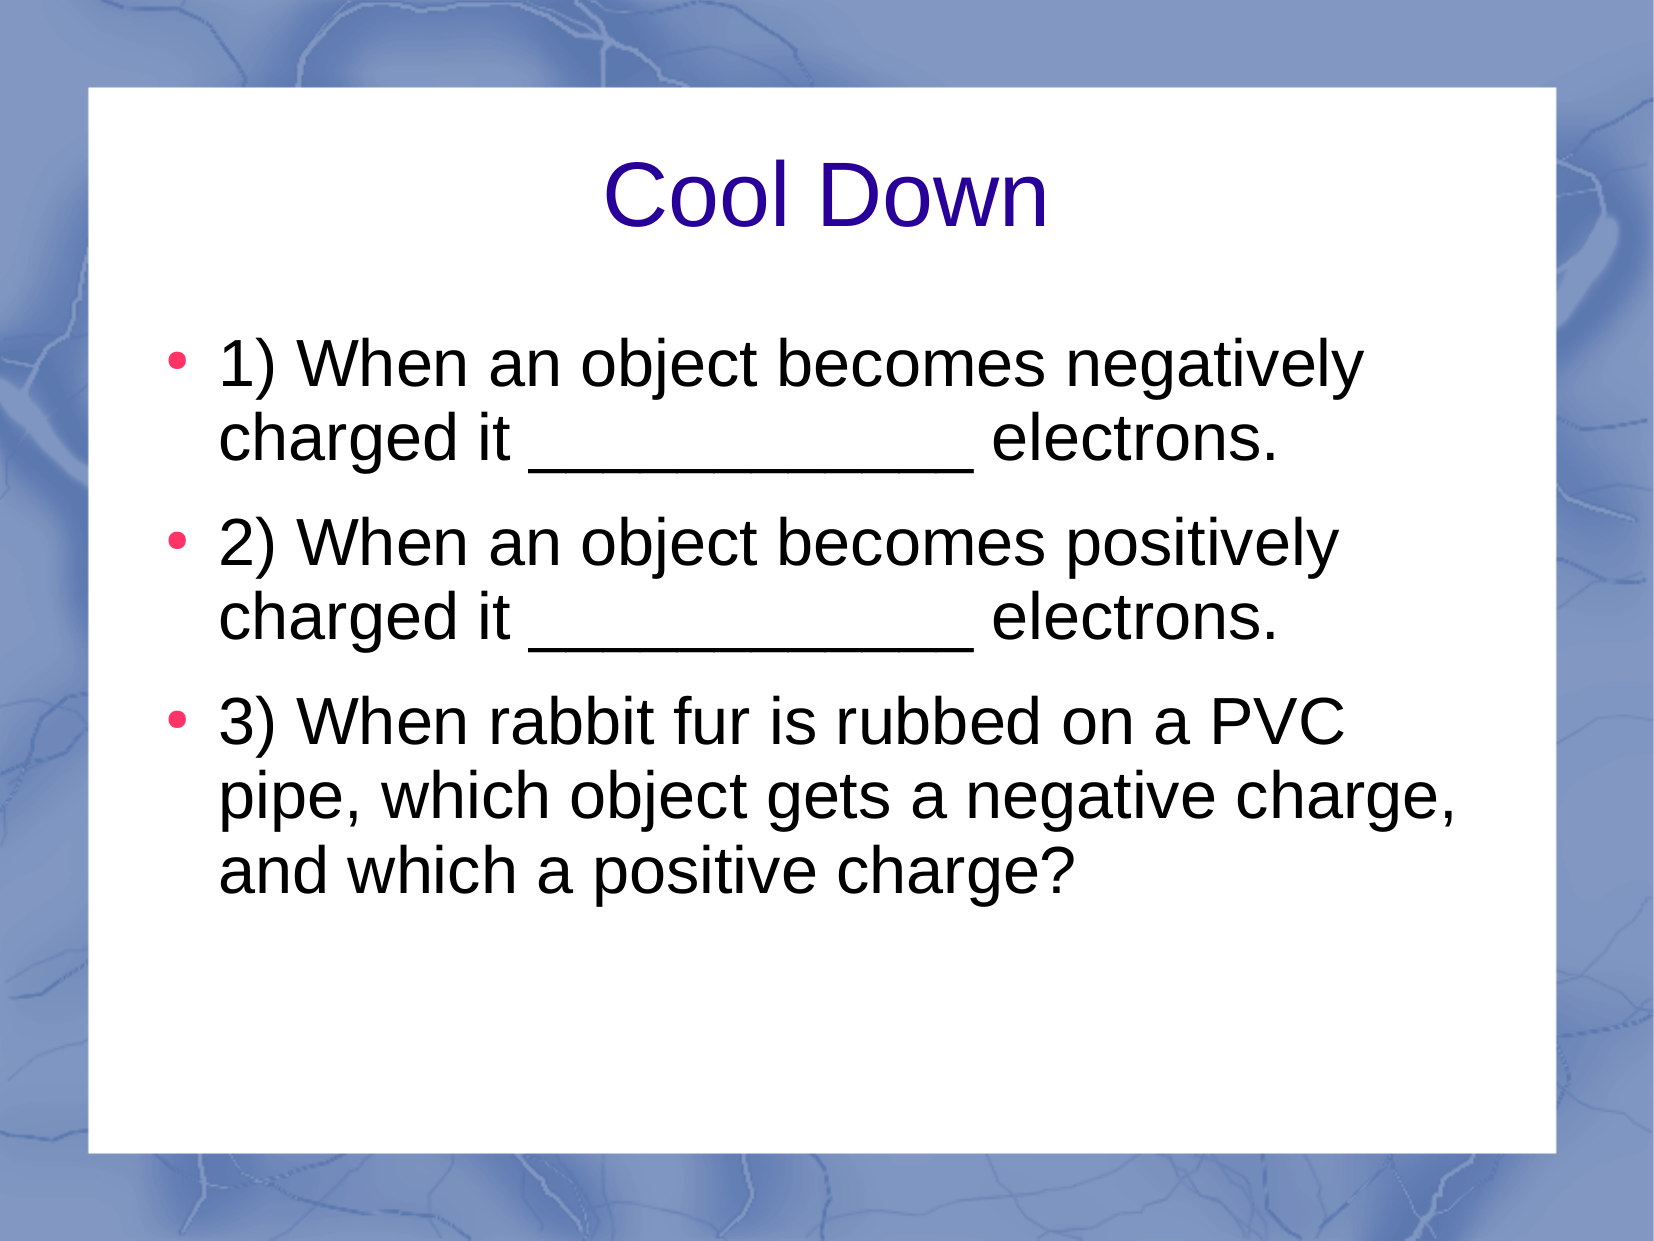

# Cool Down
1) When an object becomes negatively charged it ____________ electrons.
2) When an object becomes positively charged it ____________ electrons.
3) When rabbit fur is rubbed on a PVC pipe, which object gets a negative charge, and which a positive charge?